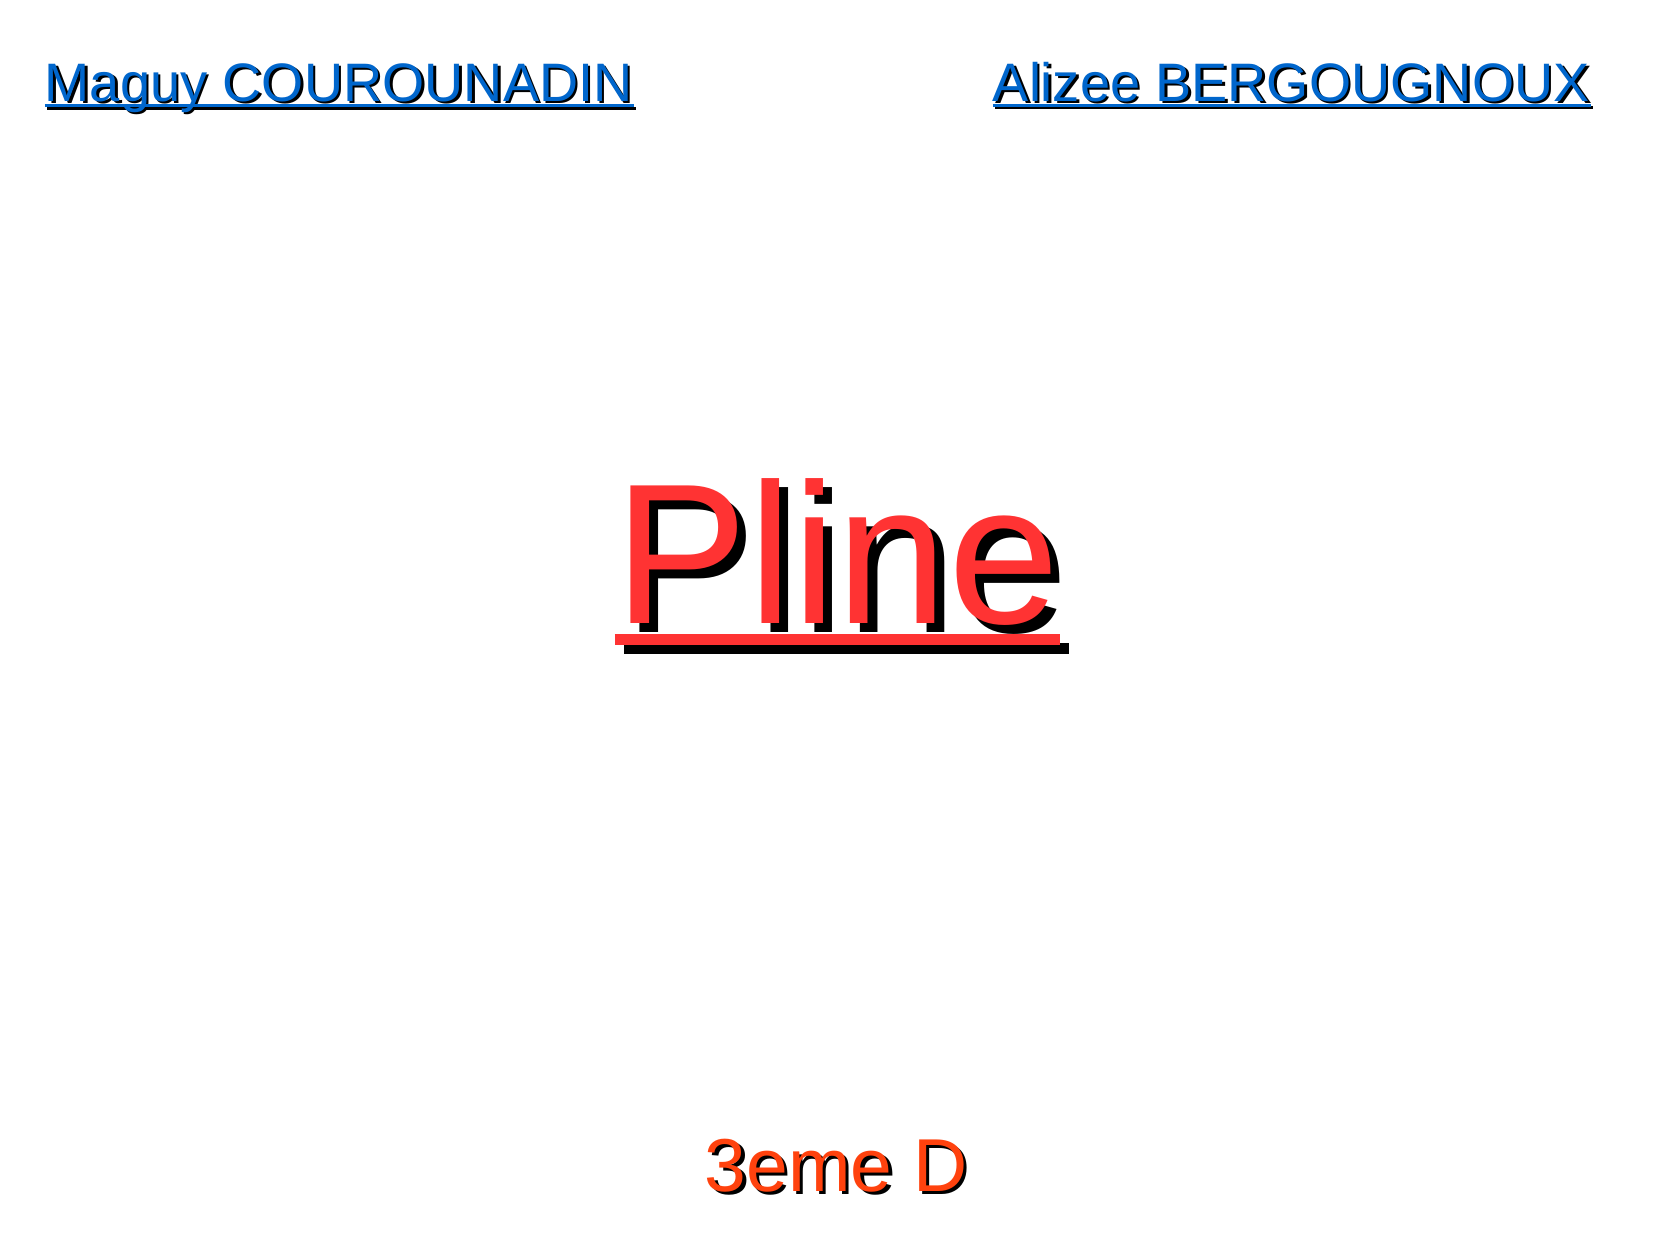

Alizee BERGOUGNOUX
Maguy COUROUNADIN
Pline
3eme D